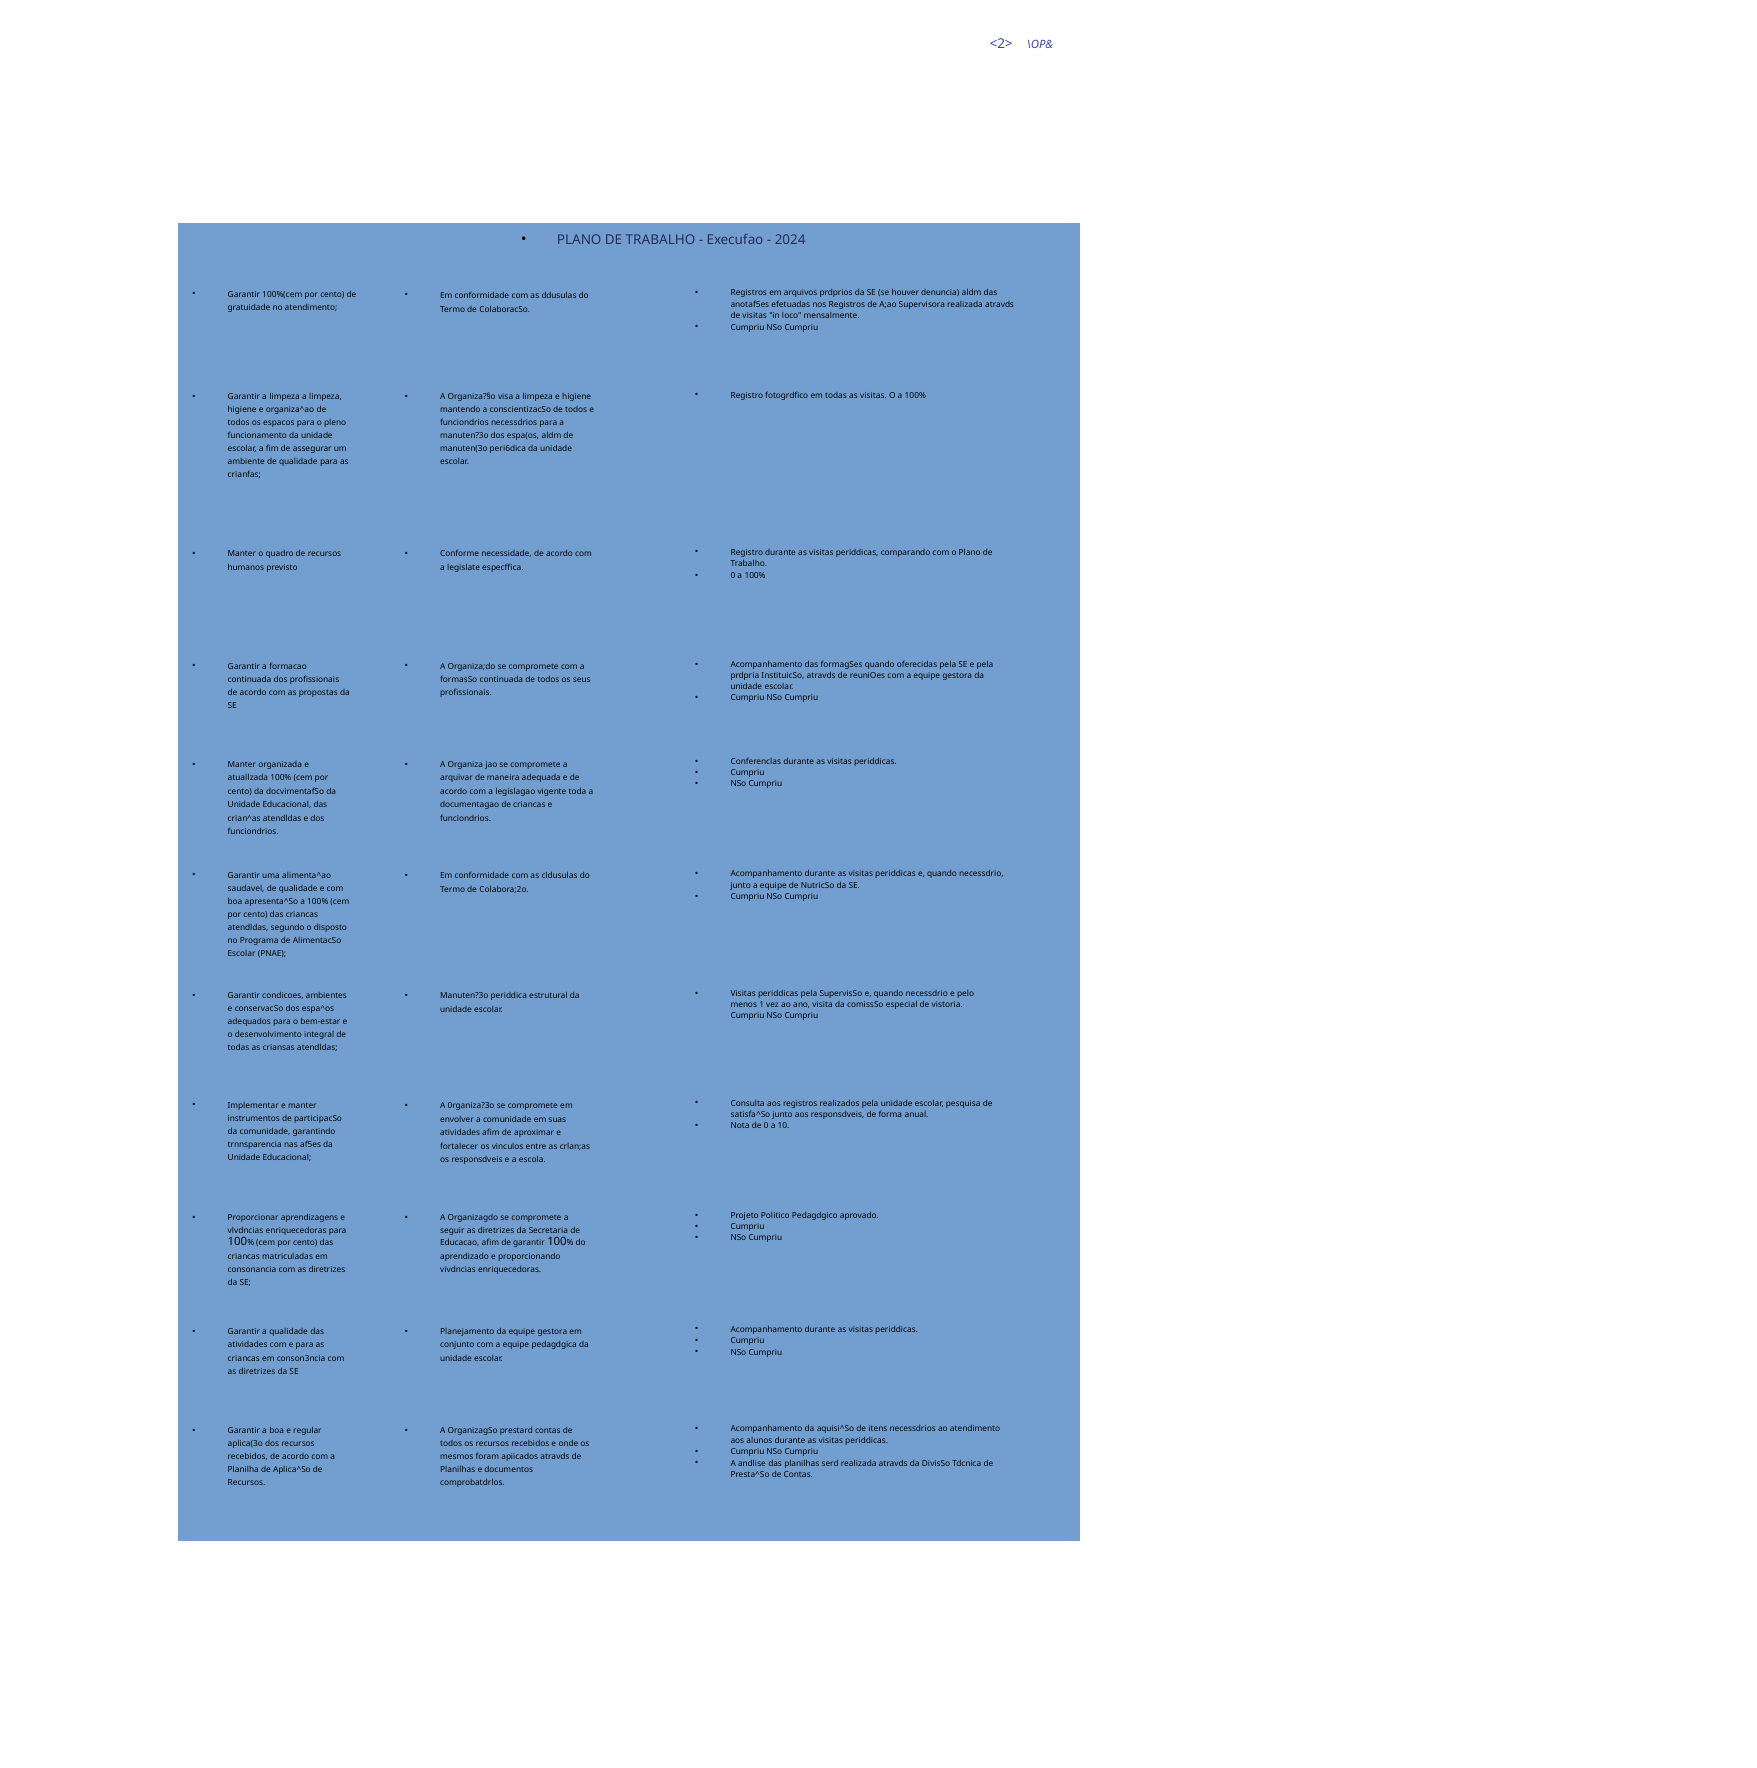

<2> \op&
| | PLANO DE TRABALHO - Execufao - 2024 | |
| --- | --- | --- |
| Garantir 100%(cem por cento) de gratuidade no atendimento; | Em conformidade com as ddusulas do Termo de ColaboracSo. | Registros em arquivos prdprios da SE (se houver denuncia) aldm das anotaf5es efetuadas nos Registros de A;ao Supervisora realizada atravds de visitas "in loco" mensalmente. Cumpriu NSo Cumpriu |
| Garantir a limpeza a limpeza, higiene e organiza^ao de todos os espacos para o pleno funcionamento da unidade escolar, a fim de assegurar um ambiente de qualidade para as crianfas; | A Organiza?§o visa a limpeza e higiene mantendo a conscientizacSo de todos e funciondrios necessdrios para a manuten?3o dos espa(os, aldm de manuten(3o peri6dica da unidade escolar. | Registro fotogrdfico em todas as visitas. O a 100% |
| Manter o quadro de recursos humanos previsto | Conforme necessidade, de acordo com a legislate especffica. | Registro durante as visitas periddicas, comparando com o Plano de Trabalho. 0 a 100% |
| Garantir a formacao continuada dos profissionais de acordo com as propostas da SE | A Organiza;do se compromete com a formasSo continuada de todos os seus profissionais. | Acompanhamento das formagSes quando oferecidas pela SE e pela prdpria InstituicSo, atravds de reuniOes com a equipe gestora da unidade escolar. Cumpriu NSo Cumpriu |
| Manter organizada e atuallzada 100% (cem por cento) da docvimentafSo da Unidade Educacional, das crian^as atendldas e dos funciondrios. | A Organiza jao se compromete a arquivar de maneira adequada e de acordo com a legislagao vigente toda a documentagao de criancas e funciondrios. | Conferenclas durante as visitas periddicas. Cumpriu NSo Cumpriu |
| Garantir uma alimenta^ao saudavel, de qualidade e com boa apresenta^So a 100% (cem por cento) das criancas atendldas, segundo o disposto no Programa de AlimentacSo Escolar (PNAE); | Em conformidade com as cldusulas do Termo de Colabora;2o. | Acompanhamento durante as visitas periddicas e, quando necessdrio, junto a equipe de NutricSo da SE. Cumpriu NSo Cumpriu |
| Garantir condicoes, ambientes e conservacSo dos espa^os adequados para o bem-estar e o desenvolvimento integral de todas as criansas atendldas; | Manuten?3o periddica estrutural da unidade escolar. | Visitas periddicas pela SupervisSo e, quando necessdrio e pelo menos 1 vez ao ano, visita da comissSo especial de vistoria. Cumpriu NSo Cumpriu |
| Implementar e manter instrumentos de participacSo da comunidade, garantindo trnnsparencia nas af5es da Unidade Educacional; | A 0rganiza?3o se compromete em envolver a comunidade em suas atividades afim de aproximar e fortalecer os vinculos entre as crlan;as os responsdveis e a escola. | Consulta aos registros realizados pela unidade escolar, pesquisa de satisfa^So junto aos responsdveis, de forma anual. Nota de 0 a 10. |
| Proporcionar aprendizagens e vlvdncias enriquecedoras para 100% (cem por cento) das criancas matriculadas em consonancia com as diretrizes da SE; | A Organizagdo se compromete a seguir as diretrizes da Secretaria de Educacao, afim de garantir 100% do aprendizado e proporcionando vivdncias enriquecedoras. | Projeto Politico Pedagdgico aprovado. Cumpriu NSo Cumpriu |
| Garantir a qualidade das atividades com e para as criancas em conson3ncia com as diretrizes da SE | Planejamento da equipe gestora em conjunto com a equipe pedagdgica da unidade escolar. | Acompanhamento durante as visitas periddicas. Cumpriu NSo Cumpriu |
| Garantir a boa e regular aplica(3o dos recursos recebidos, de acordo com a Planilha de Aplica^So de Recursos. | A OrganizagSo prestard contas de todos os recursos recebidos e onde os mesmos foram apiicados atravds de Planilhas e documentos comprobatdrlos. | Acompanhamento da aquisi^So de itens necessdrios ao atendimento aos alunos durante as visitas periddicas. Cumpriu NSo Cumpriu A andlise das planilhas serd realizada atravds da DivisSo Tdcnica de Presta^So de Contas. |